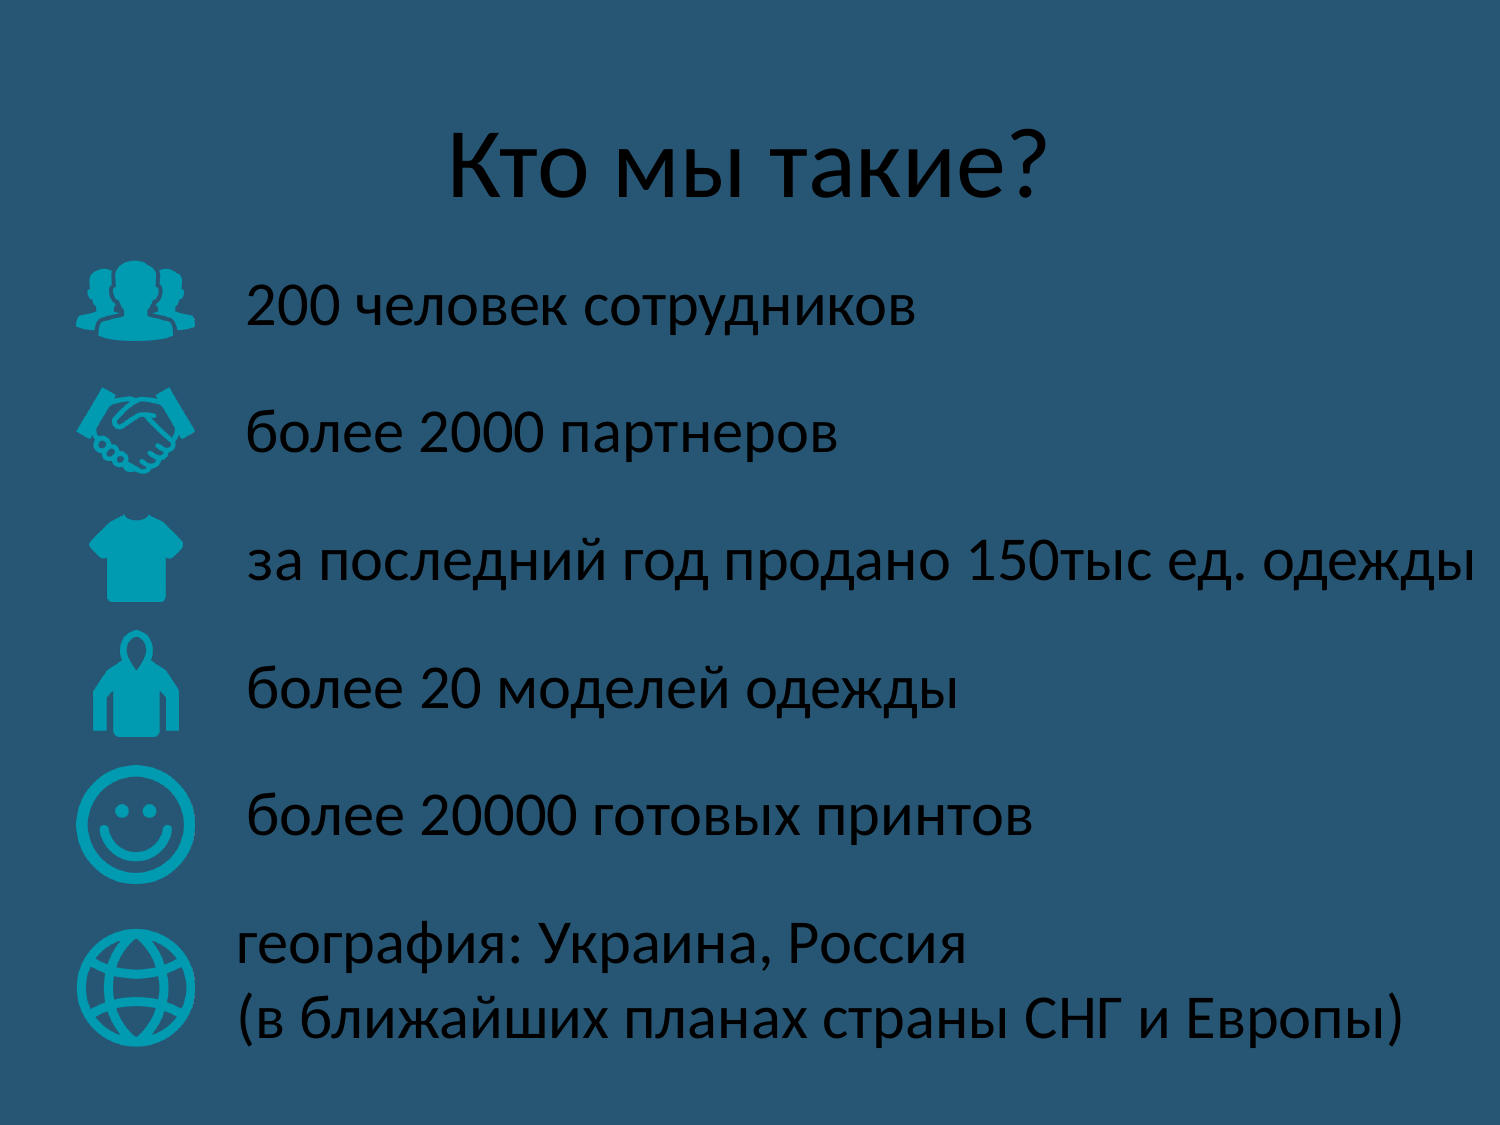

# Кто мы такие?
200 человек сотрудников
более 2000 партнеров
за последний год продано 150тыс ед. одежды
более 20 моделей одежды
более 20000 готовых принтов
география: Украина, Россия
(в ближайших планах страны СНГ и Европы)